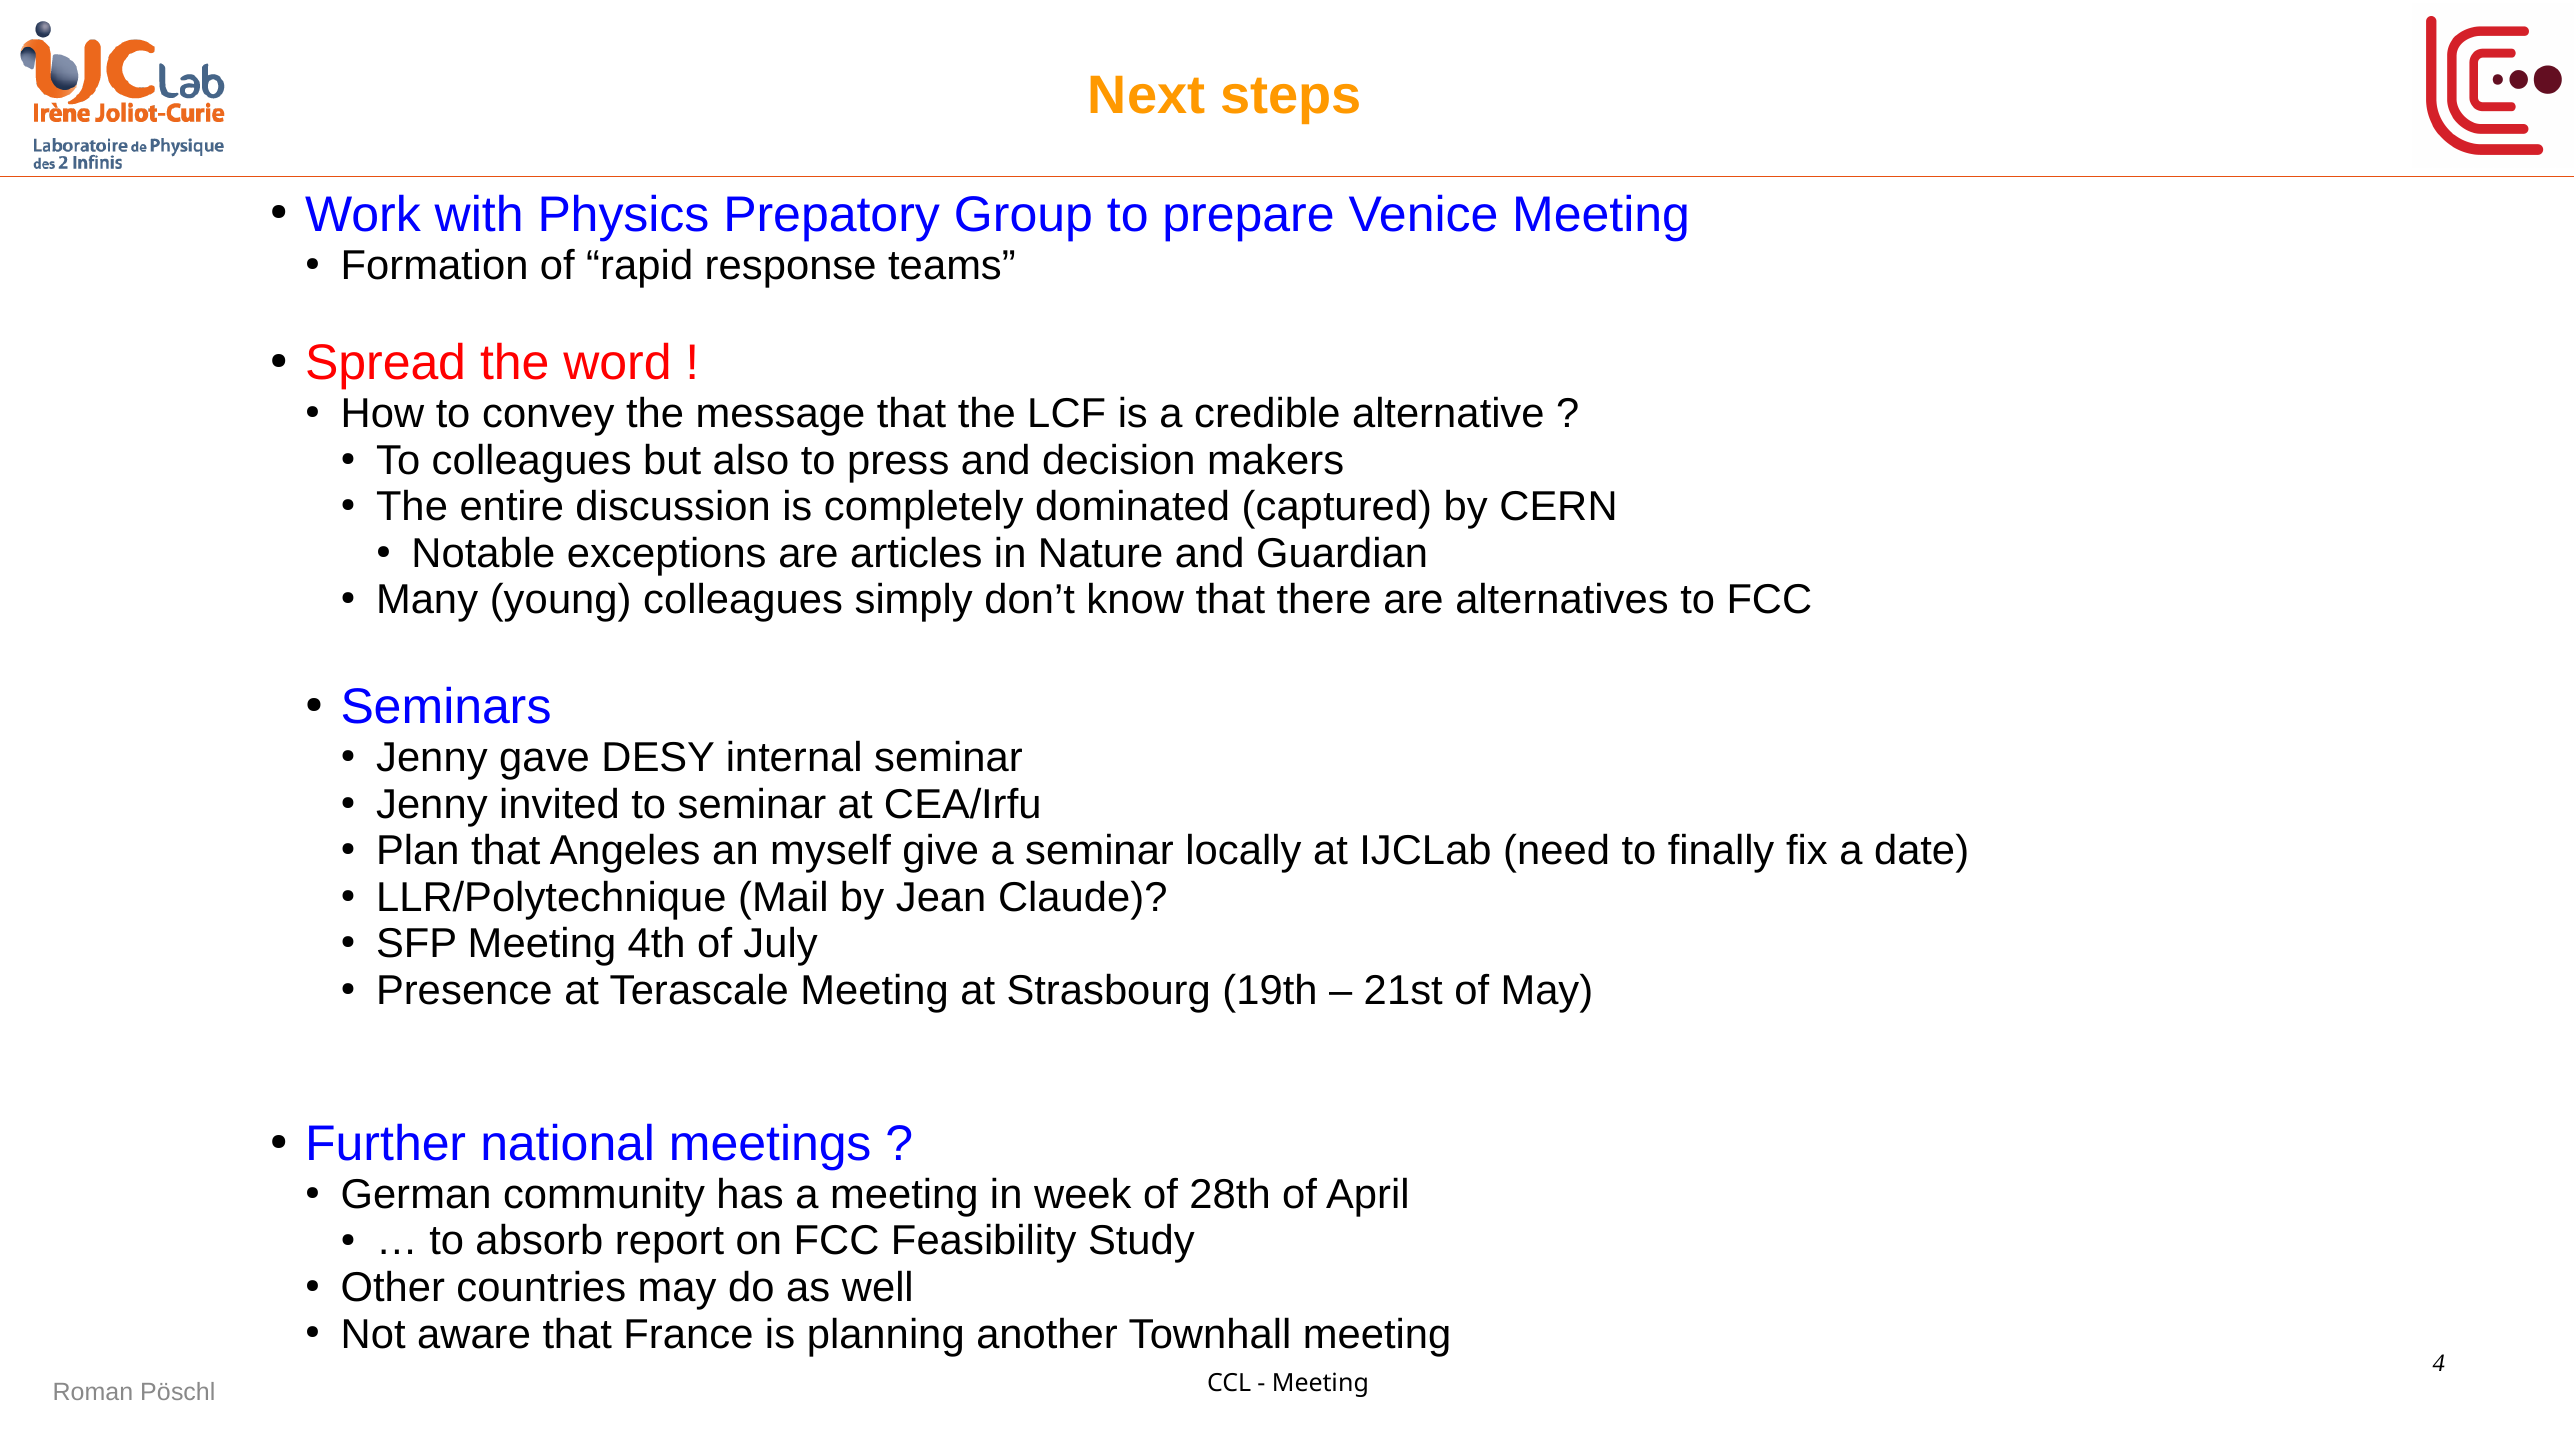

# Next steps
Work with Physics Prepatory Group to prepare Venice Meeting
Formation of “rapid response teams”
Spread the word !
How to convey the message that the LCF is a credible alternative ?
To colleagues but also to press and decision makers
The entire discussion is completely dominated (captured) by CERN
Notable exceptions are articles in Nature and Guardian
Many (young) colleagues simply don’t know that there are alternatives to FCC
Seminars
Jenny gave DESY internal seminar
Jenny invited to seminar at CEA/Irfu
Plan that Angeles an myself give a seminar locally at IJCLab (need to finally fix a date)
LLR/Polytechnique (Mail by Jean Claude)?
SFP Meeting 4th of July
Presence at Terascale Meeting at Strasbourg (19th – 21st of May)
Further national meetings ?
German community has a meeting in week of 28th of April
… to absorb report on FCC Feasibility Study
Other countries may do as well
Not aware that France is planning another Townhall meeting
4